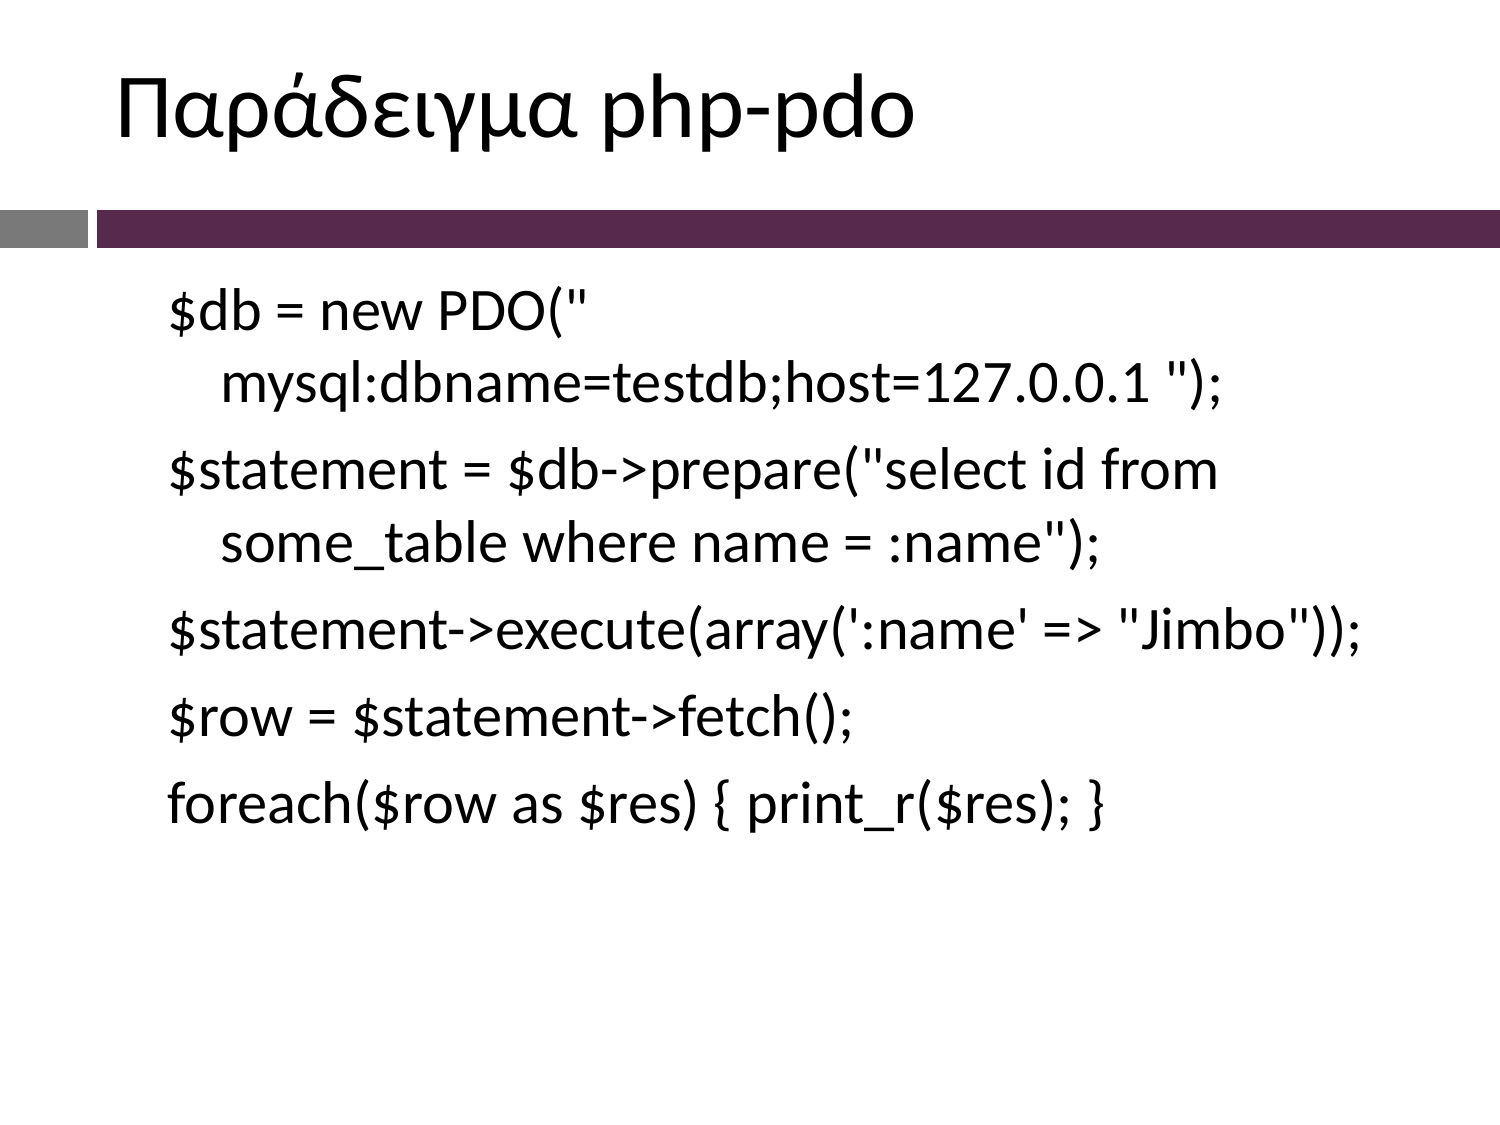

# Παράδειγμα php-pdo
$db = new PDO(" mysql:dbname=testdb;host=127.0.0.1 ");
$statement = $db->prepare("select id from some_table where name = :name");
$statement->execute(array(':name' => "Jimbo"));
$row = $statement->fetch();
foreach($row as $res) { print_r($res); }